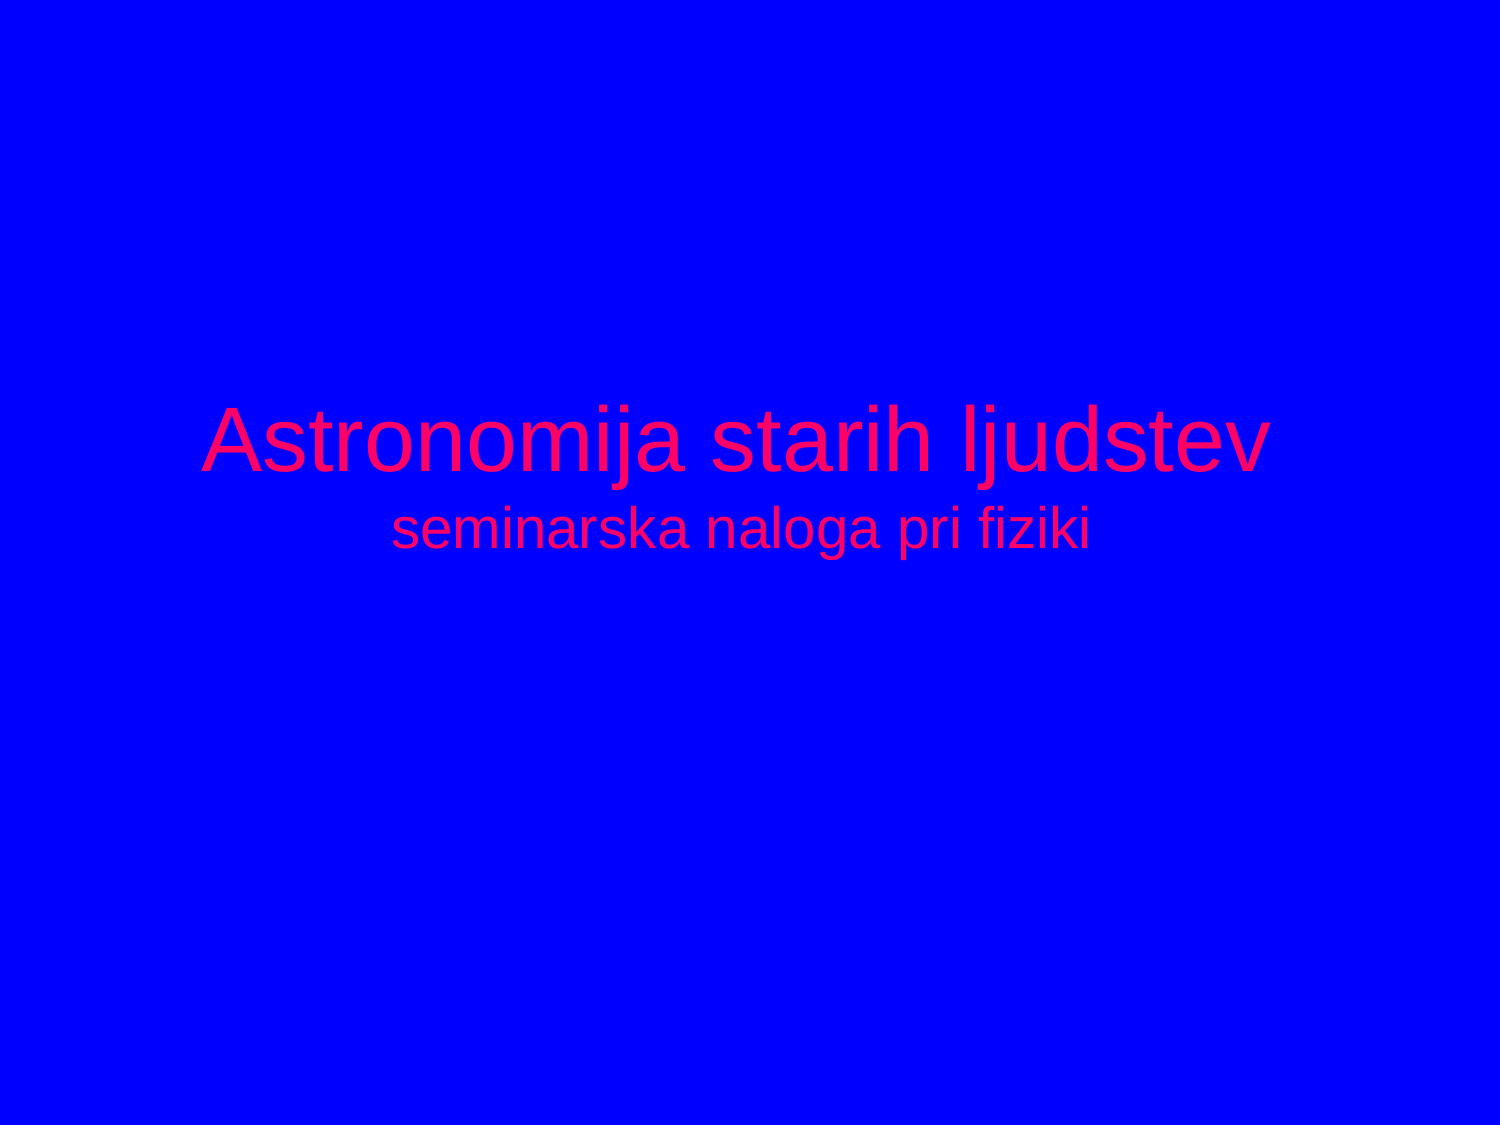

# Astronomija starih ljudstev seminarska naloga pri fiziki